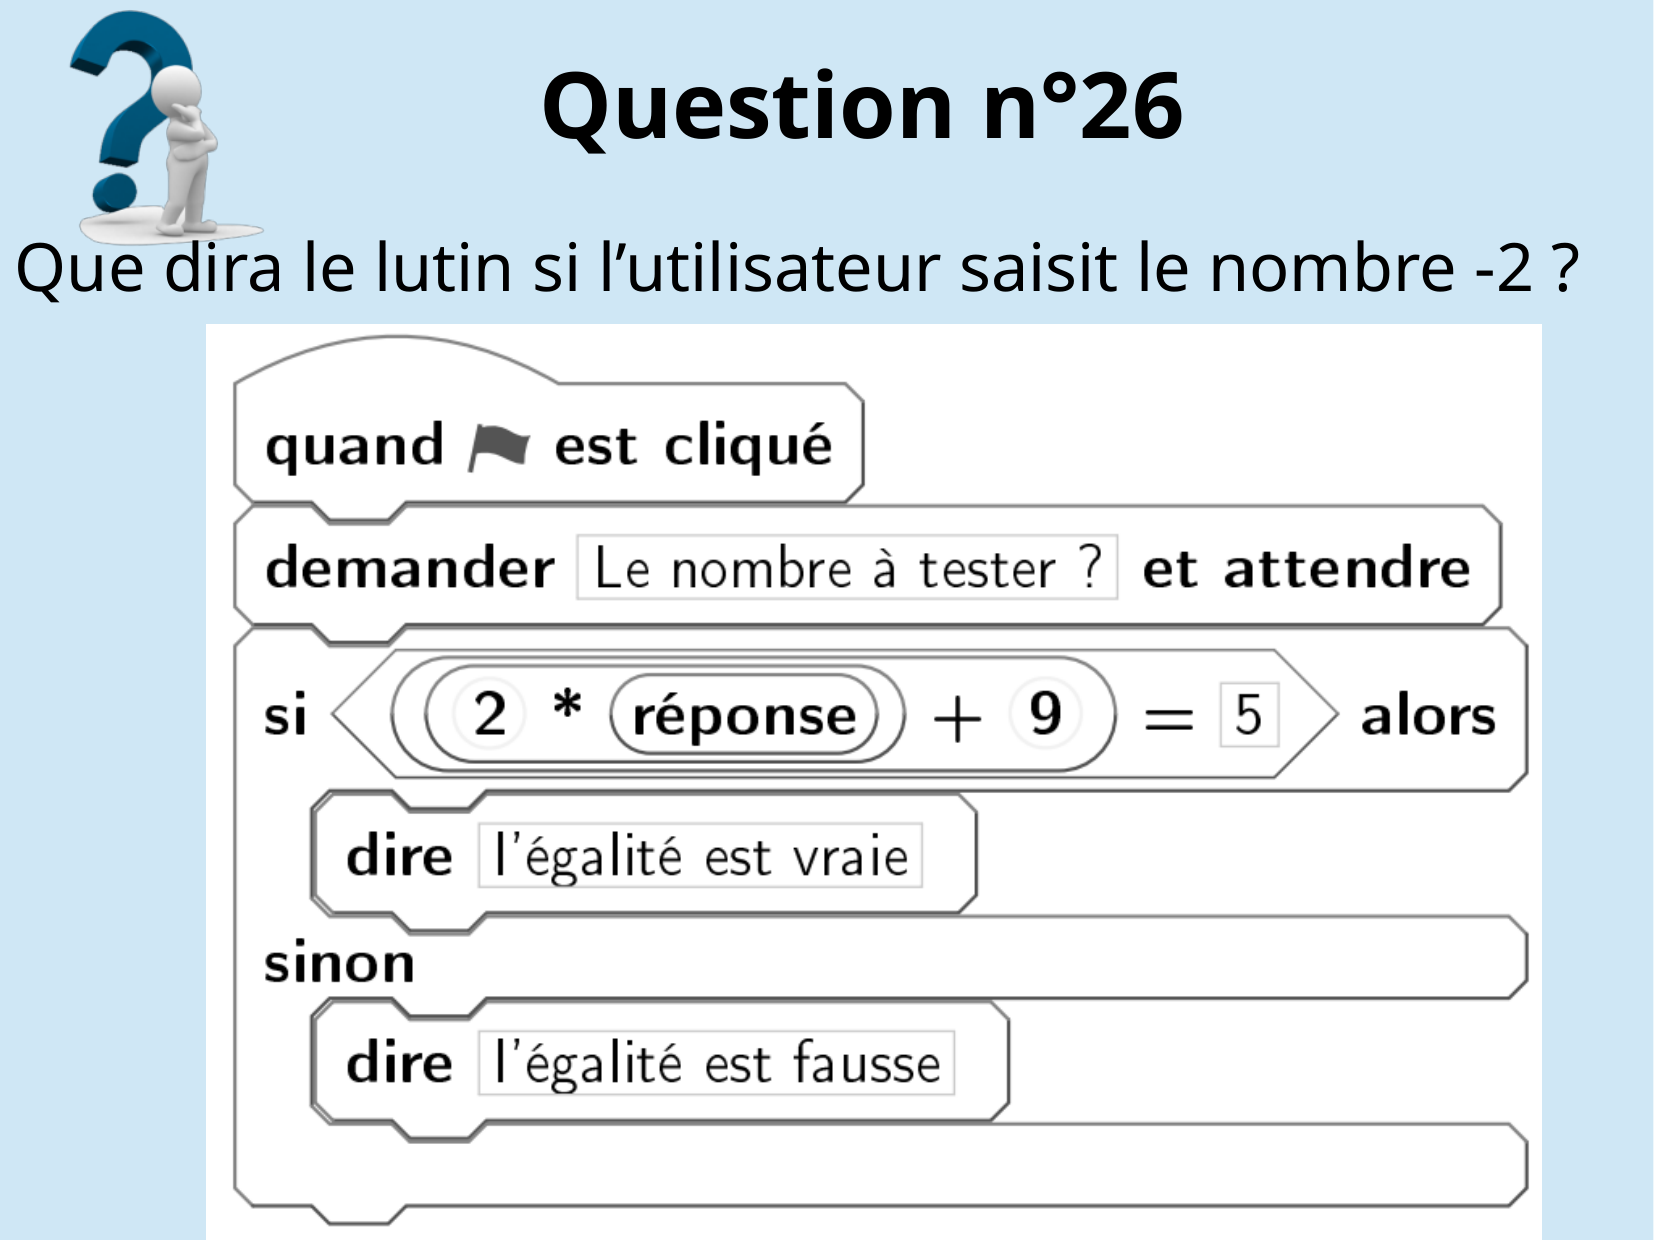

# Question n°26
Que dira le lutin si l’utilisateur saisit le nombre -2 ?